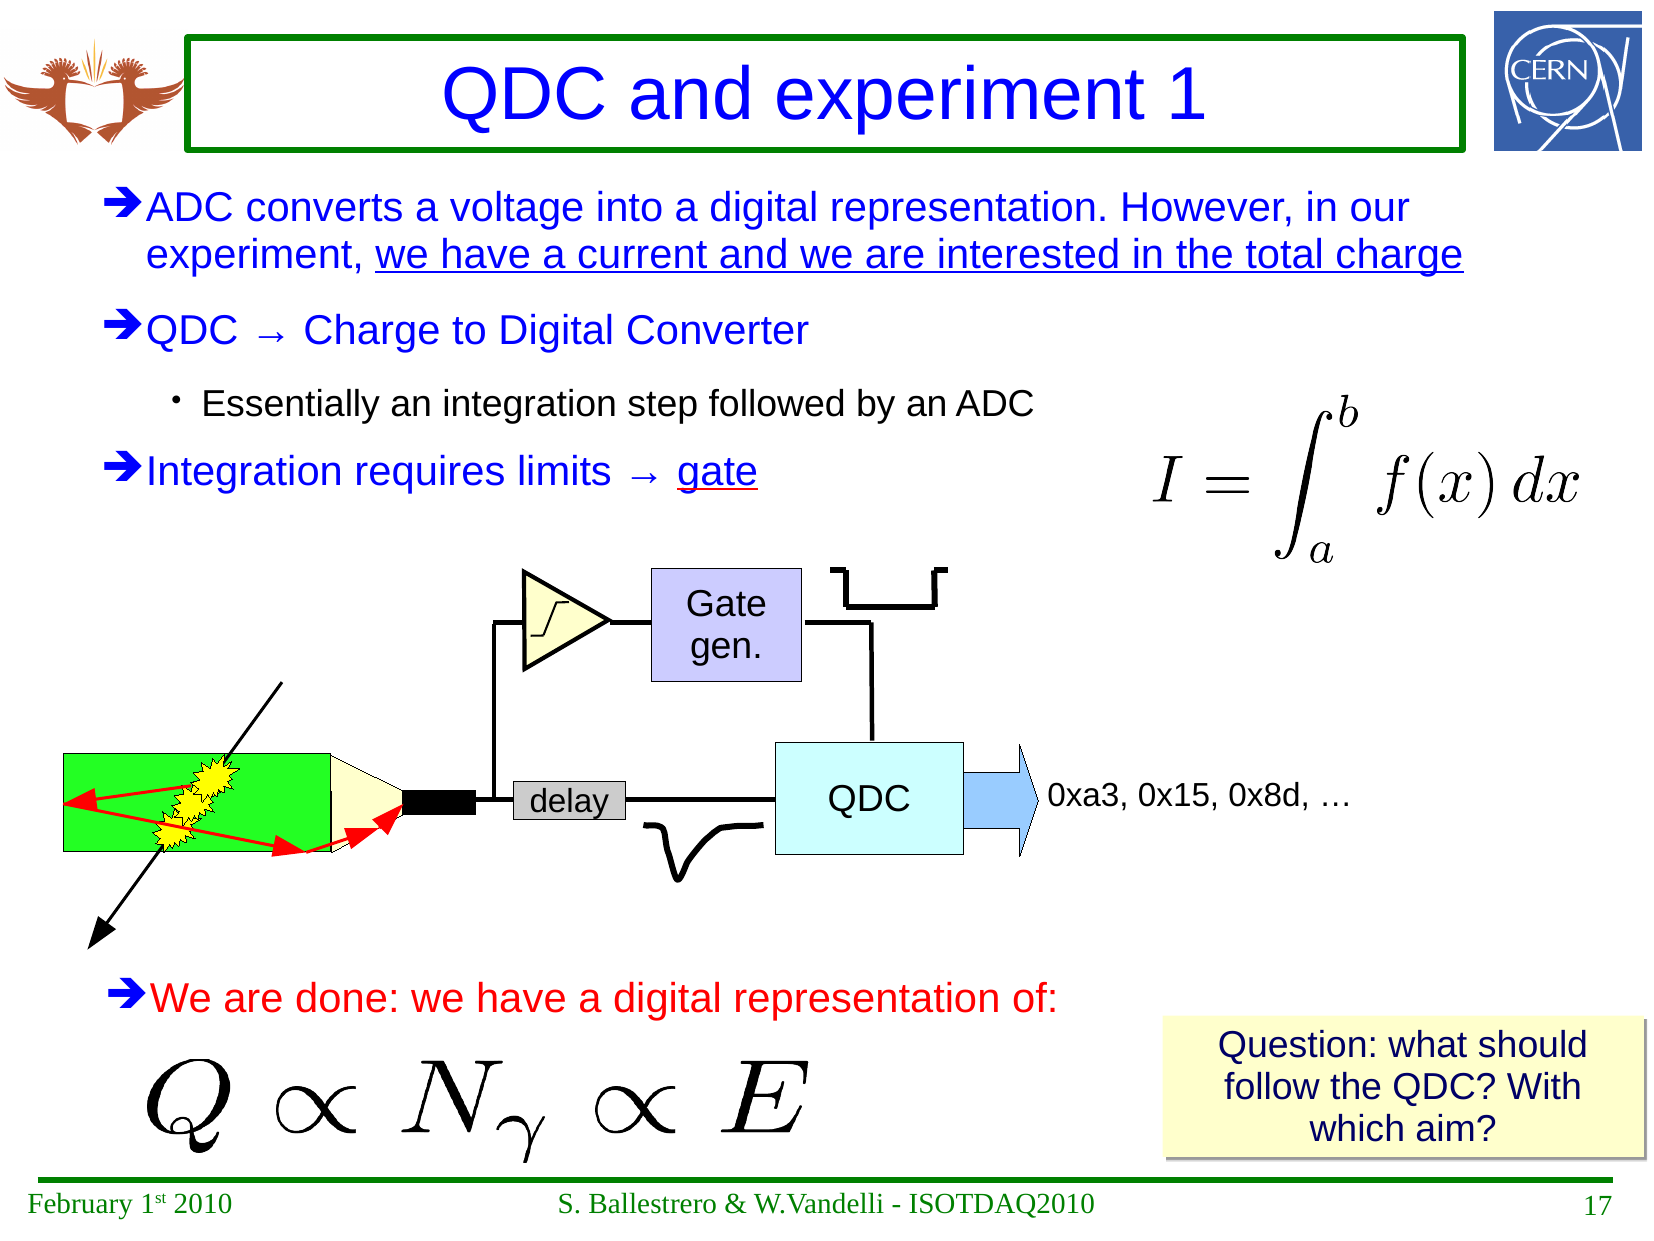

# QDC and experiment 1
ADC converts a voltage into a digital representation. However, in our experiment, we have a current and we are interested in the total charge
QDC → Charge to Digital Converter
Essentially an integration step followed by an ADC
Integration requires limits → gate
Gate
gen.
QDC
0xa3, 0x15, 0x8d, …
delay
We are done: we have a digital representation of:
Question: what should follow the QDC? With which aim?
17